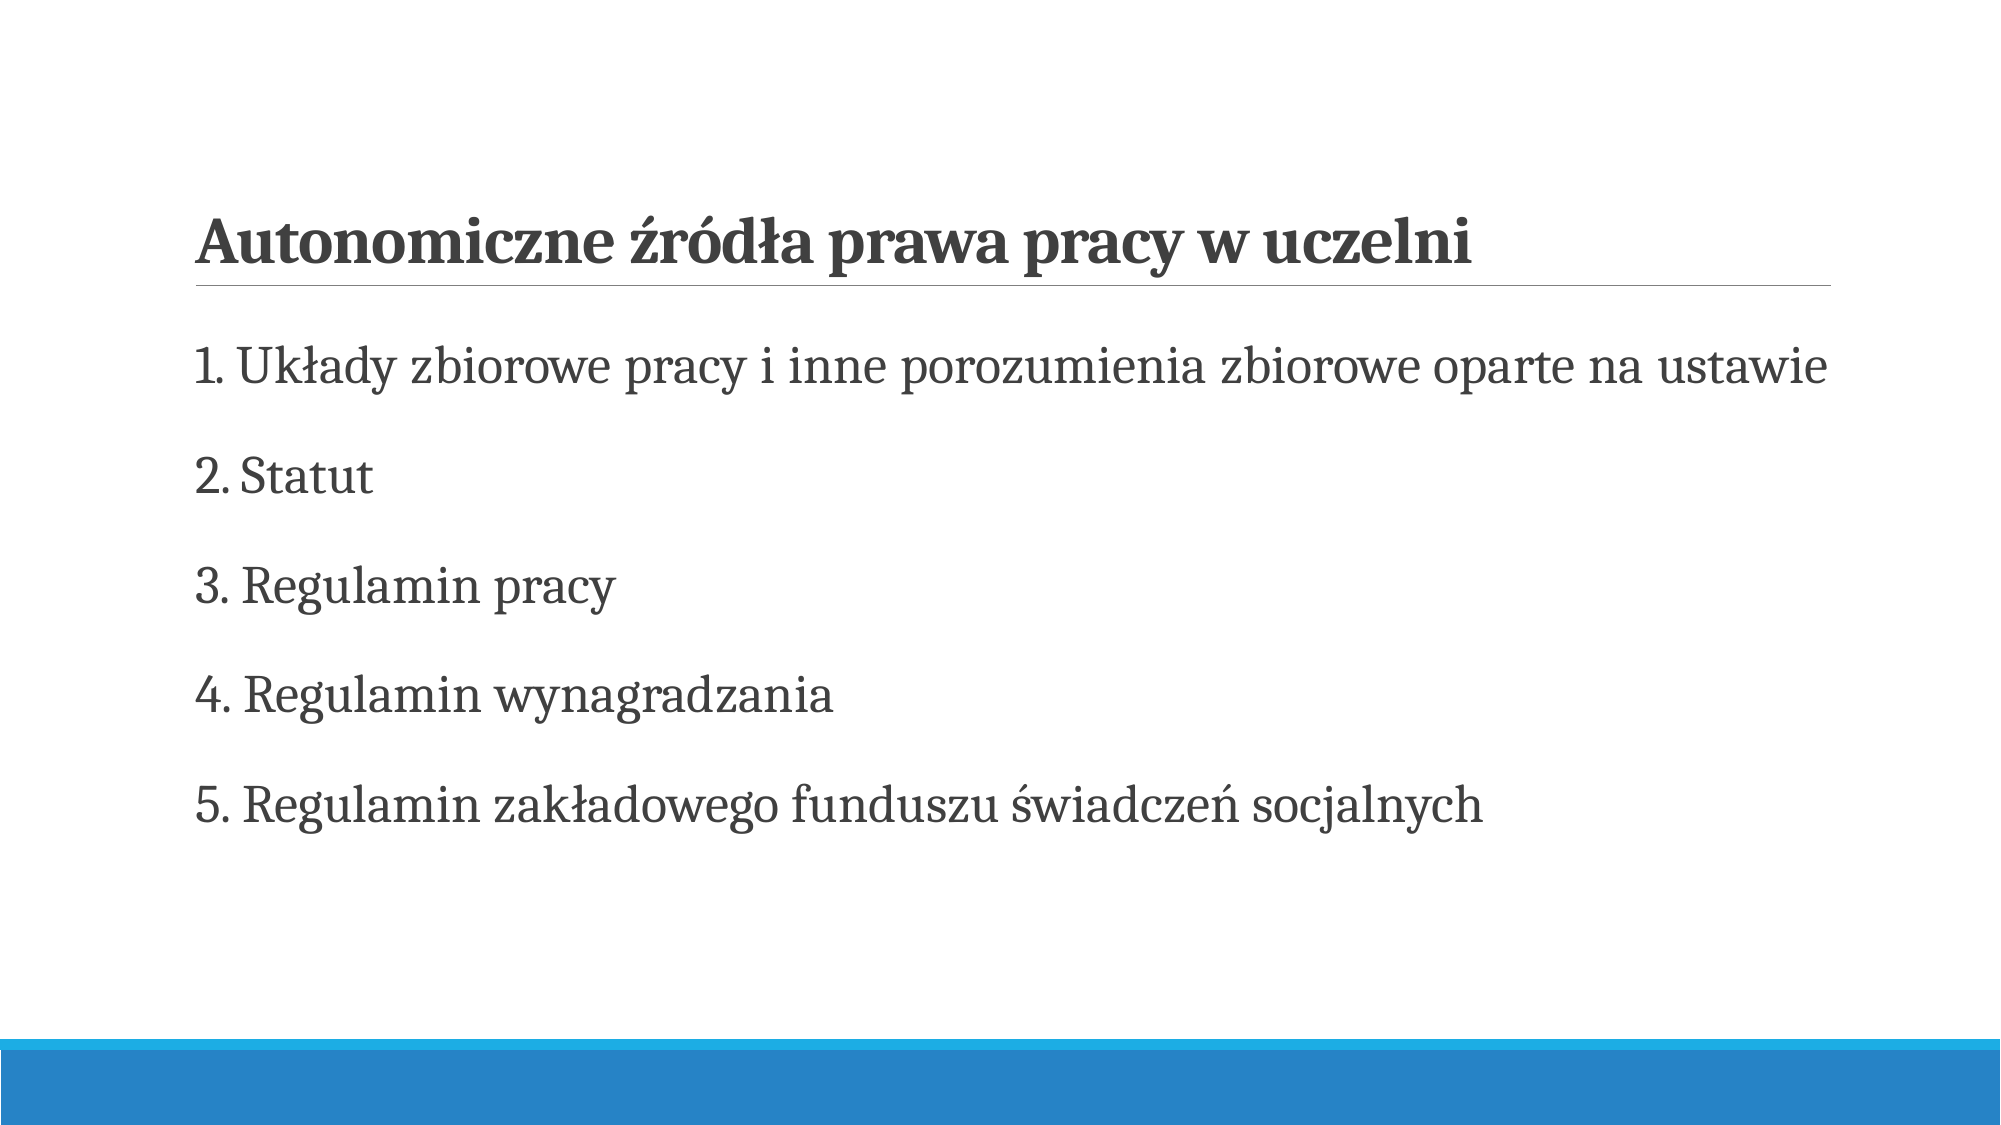

# Autonomiczne źródła prawa pracy w uczelni
1. Układy zbiorowe pracy i inne porozumienia zbiorowe oparte na ustawie
2. Statut
3. Regulamin pracy
4. Regulamin wynagradzania
5. Regulamin zakładowego funduszu świadczeń socjalnych